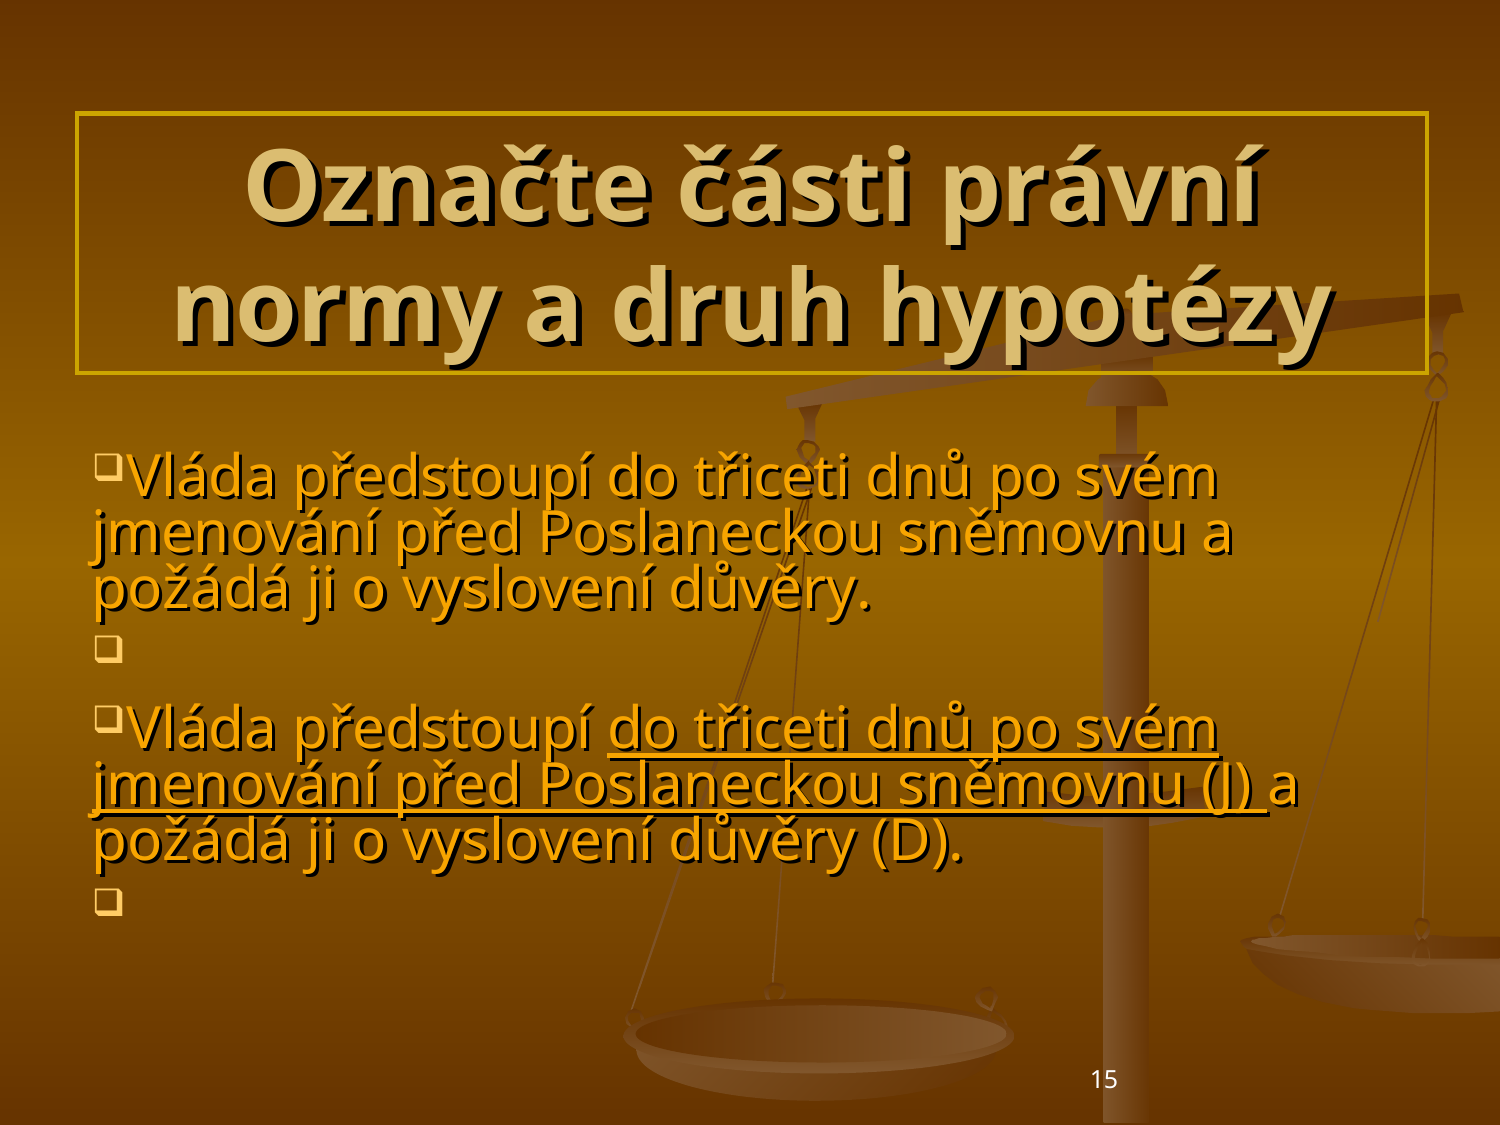

# Označte části právní normy a druh hypotézy
Vláda předstoupí do třiceti dnů po svém jmenování před Poslaneckou sněmovnu a požádá ji o vyslovení důvěry.
Vláda předstoupí do třiceti dnů po svém jmenování před Poslaneckou sněmovnu (J) a požádá ji o vyslovení důvěry (D).